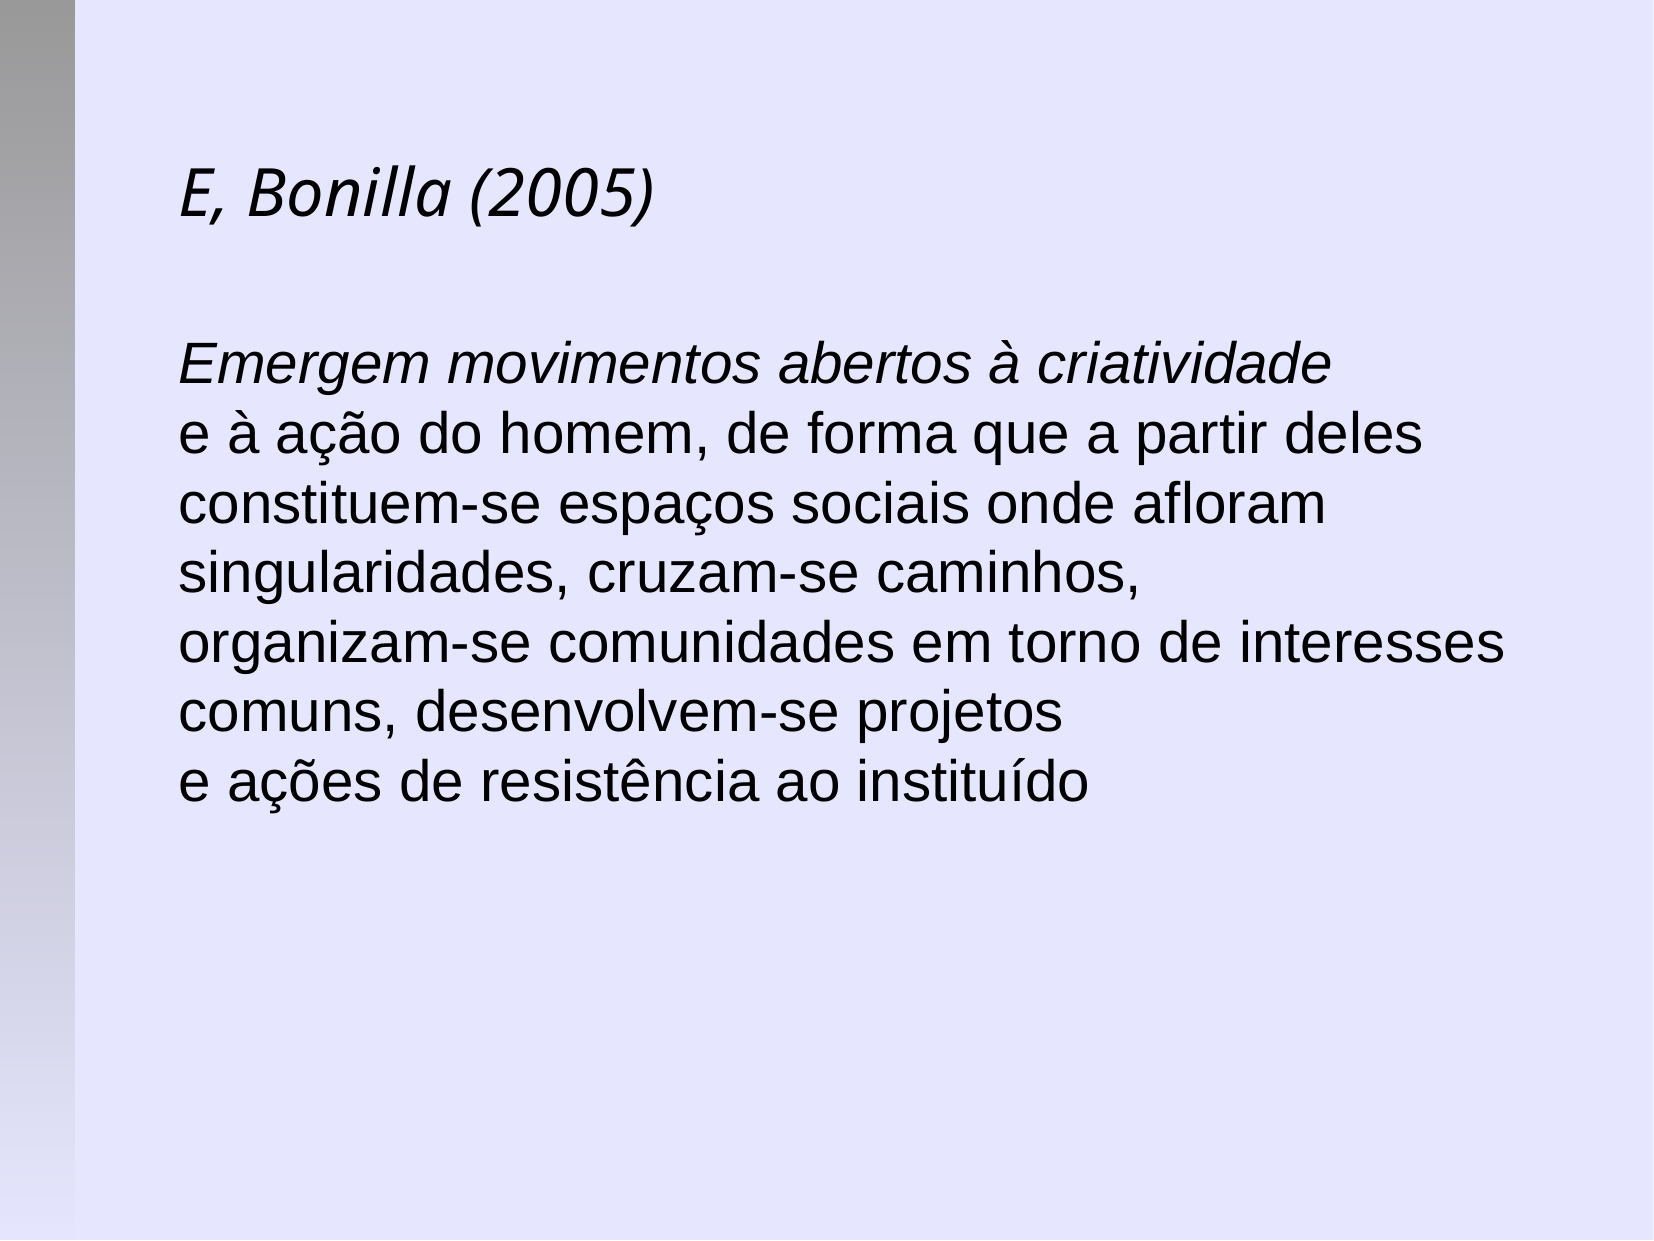

E, Bonilla (2005)
Emergem movimentos abertos à criatividade
e à ação do homem, de forma que a partir deles constituem-se espaços sociais onde afloram singularidades, cruzam-se caminhos,
organizam-se comunidades em torno de interesses comuns, desenvolvem-se projetos
e ações de resistência ao instituído